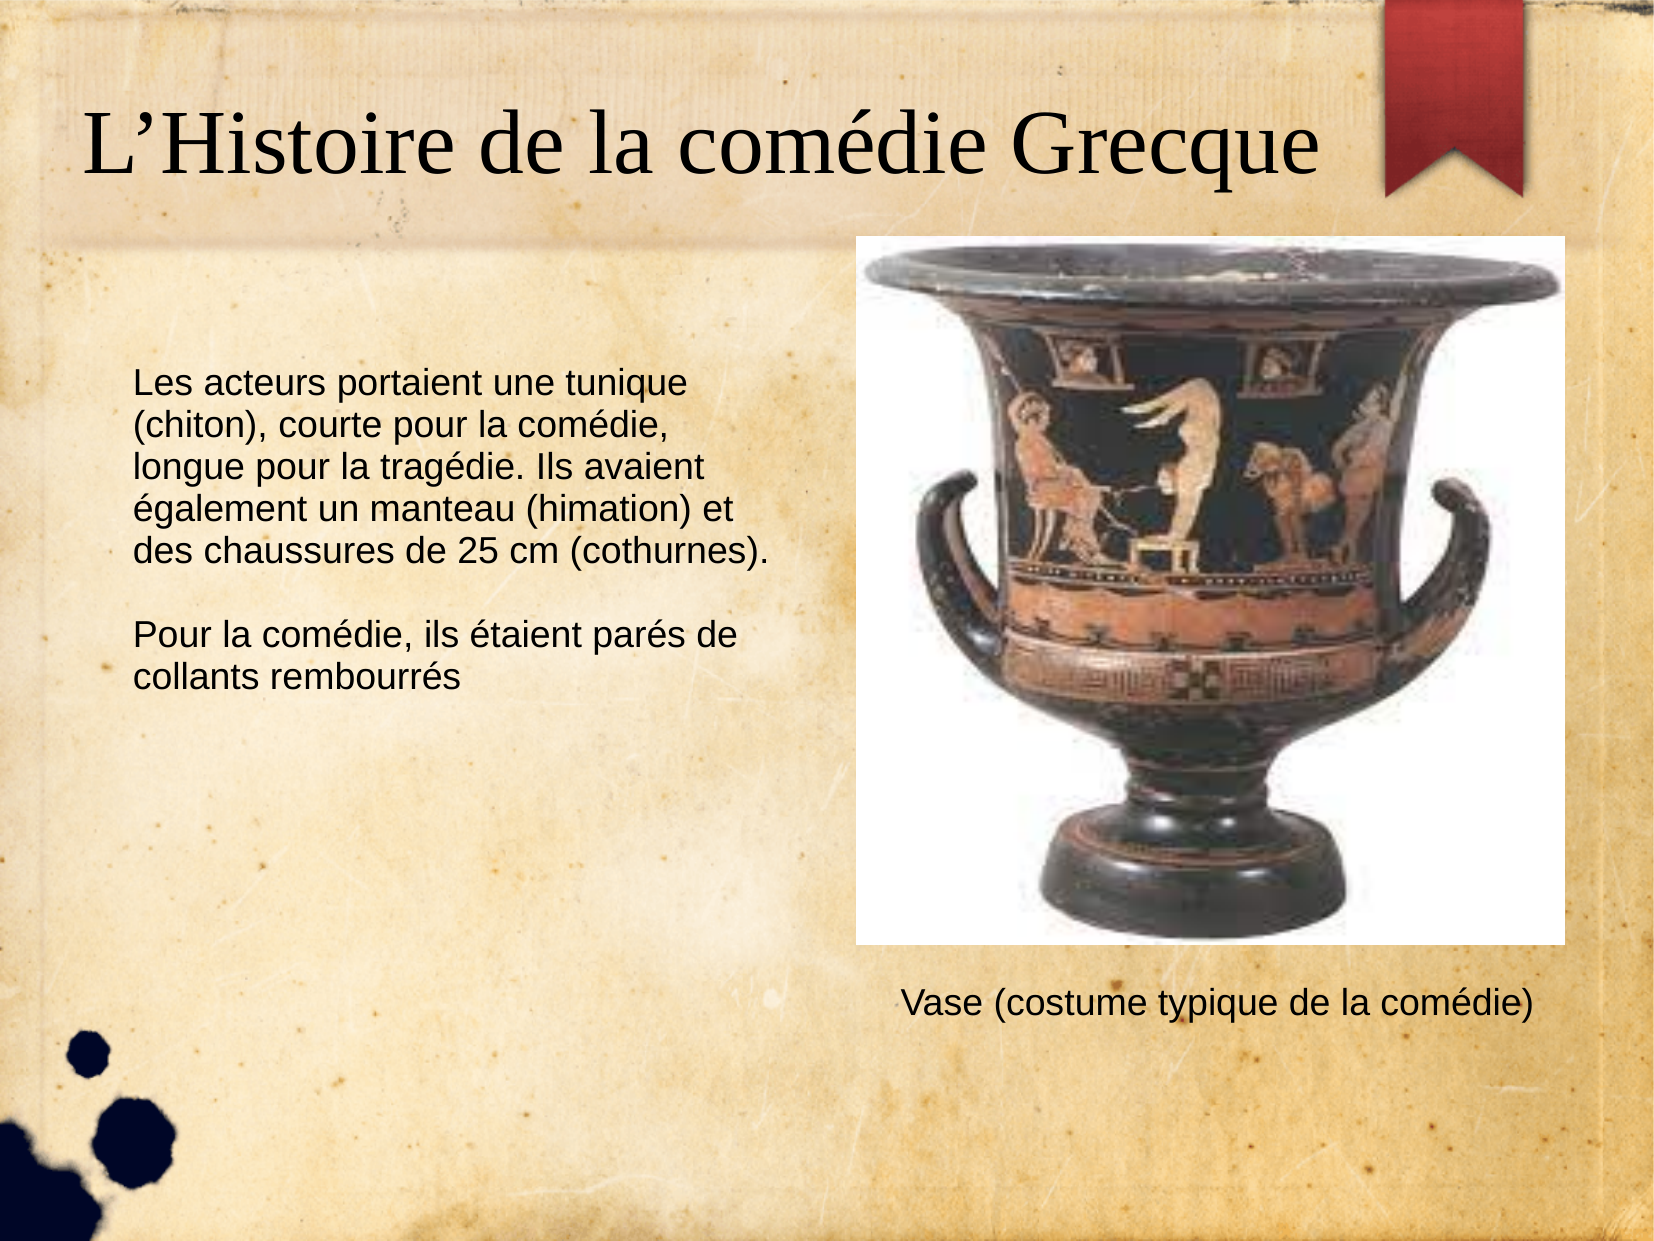

# L’Histoire de la comédie Grecque
Les acteurs portaient une tunique (chiton), courte pour la comédie, longue pour la tragédie. Ils avaient également un manteau (himation) et des chaussures de 25 cm (cothurnes).
Pour la comédie, ils étaient parés de collants rembourrés
Vase (costume typique de la comédie)